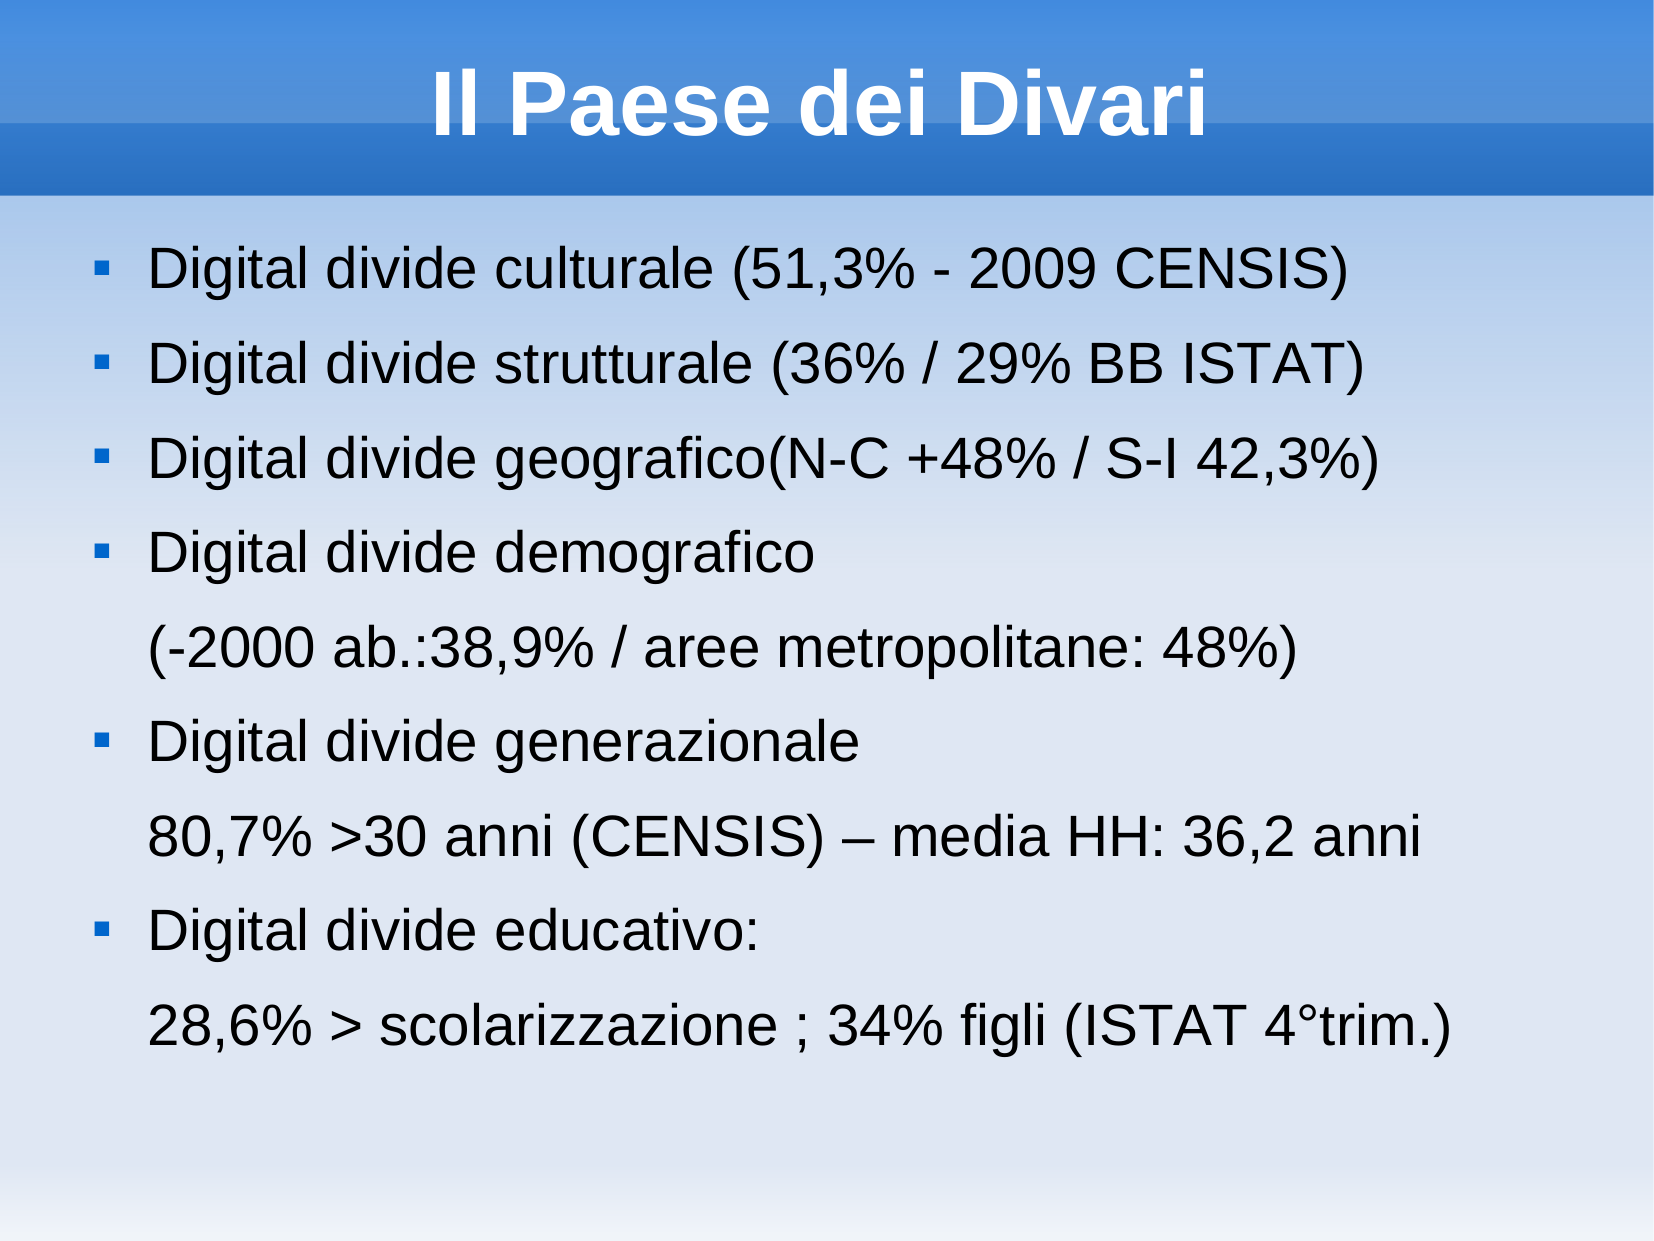

# Il Paese dei Divari
Digital divide culturale (51,3% - 2009 CENSIS)
Digital divide strutturale (36% / 29% BB ISTAT)
Digital divide geografico(N-C +48% / S-I 42,3%)
Digital divide demografico
(-2000 ab.:38,9% / aree metropolitane: 48%)
Digital divide generazionale
80,7% >30 anni (CENSIS) – media HH: 36,2 anni
Digital divide educativo:
28,6% > scolarizzazione ; 34% figli (ISTAT 4°trim.)